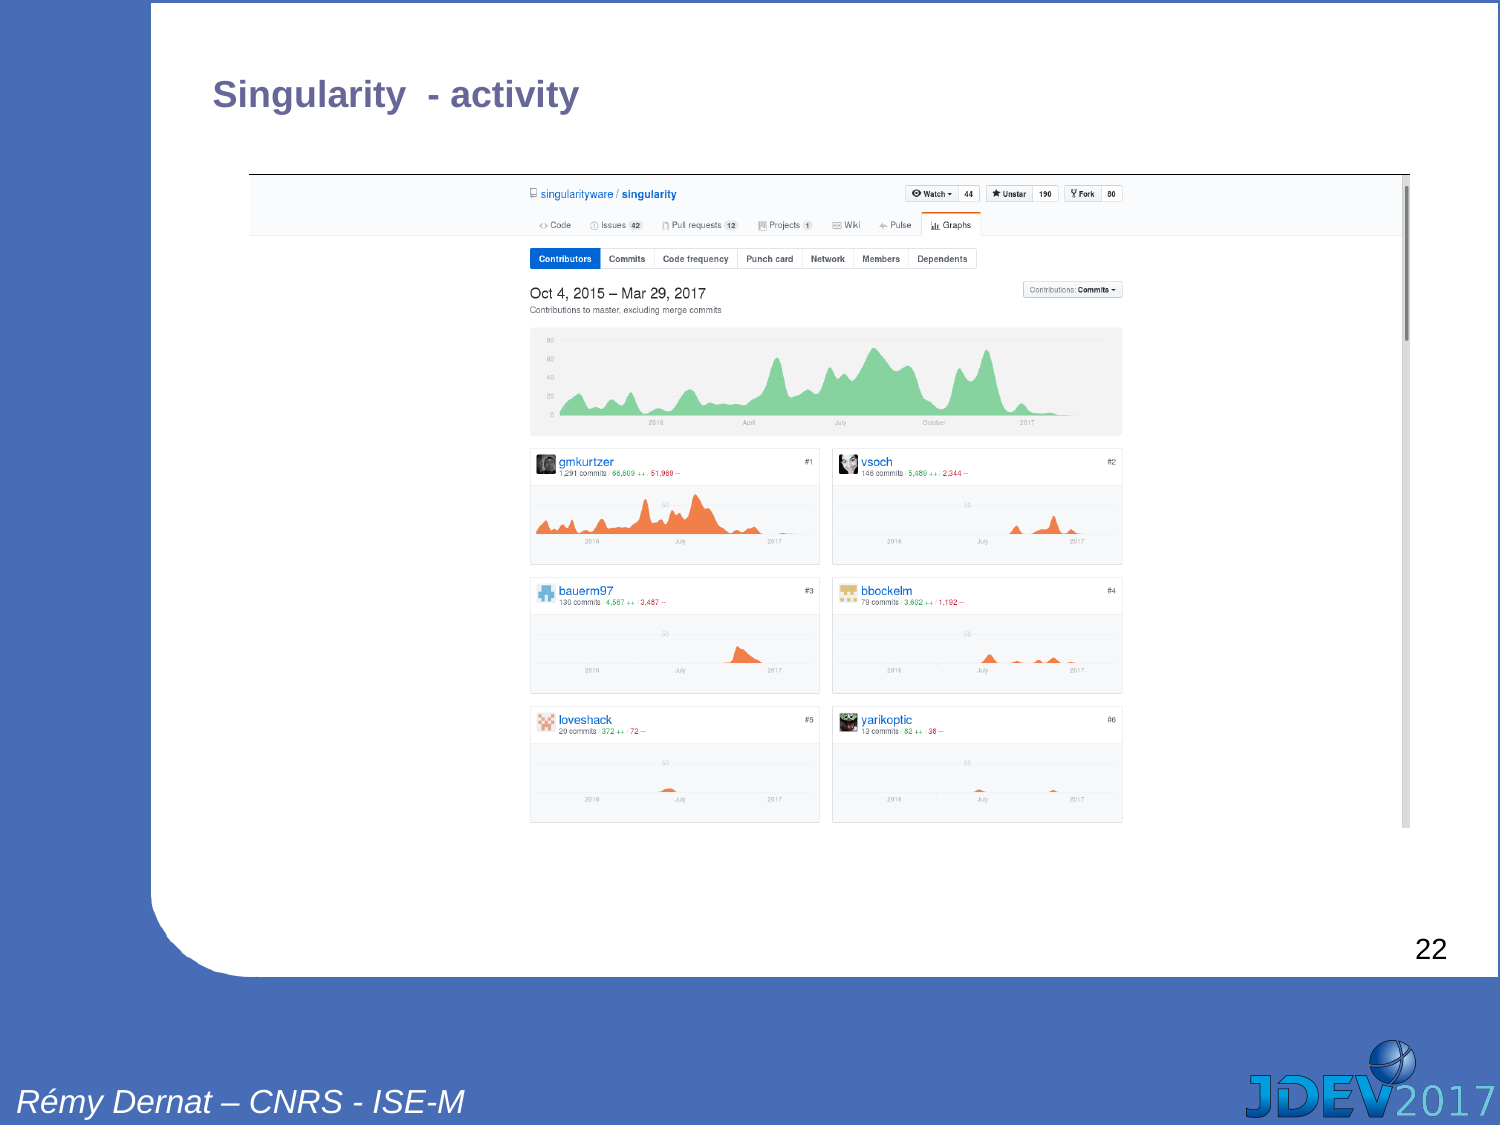

# Singularity - activity
22
Rémy Dernat – CNRS - ISE-M